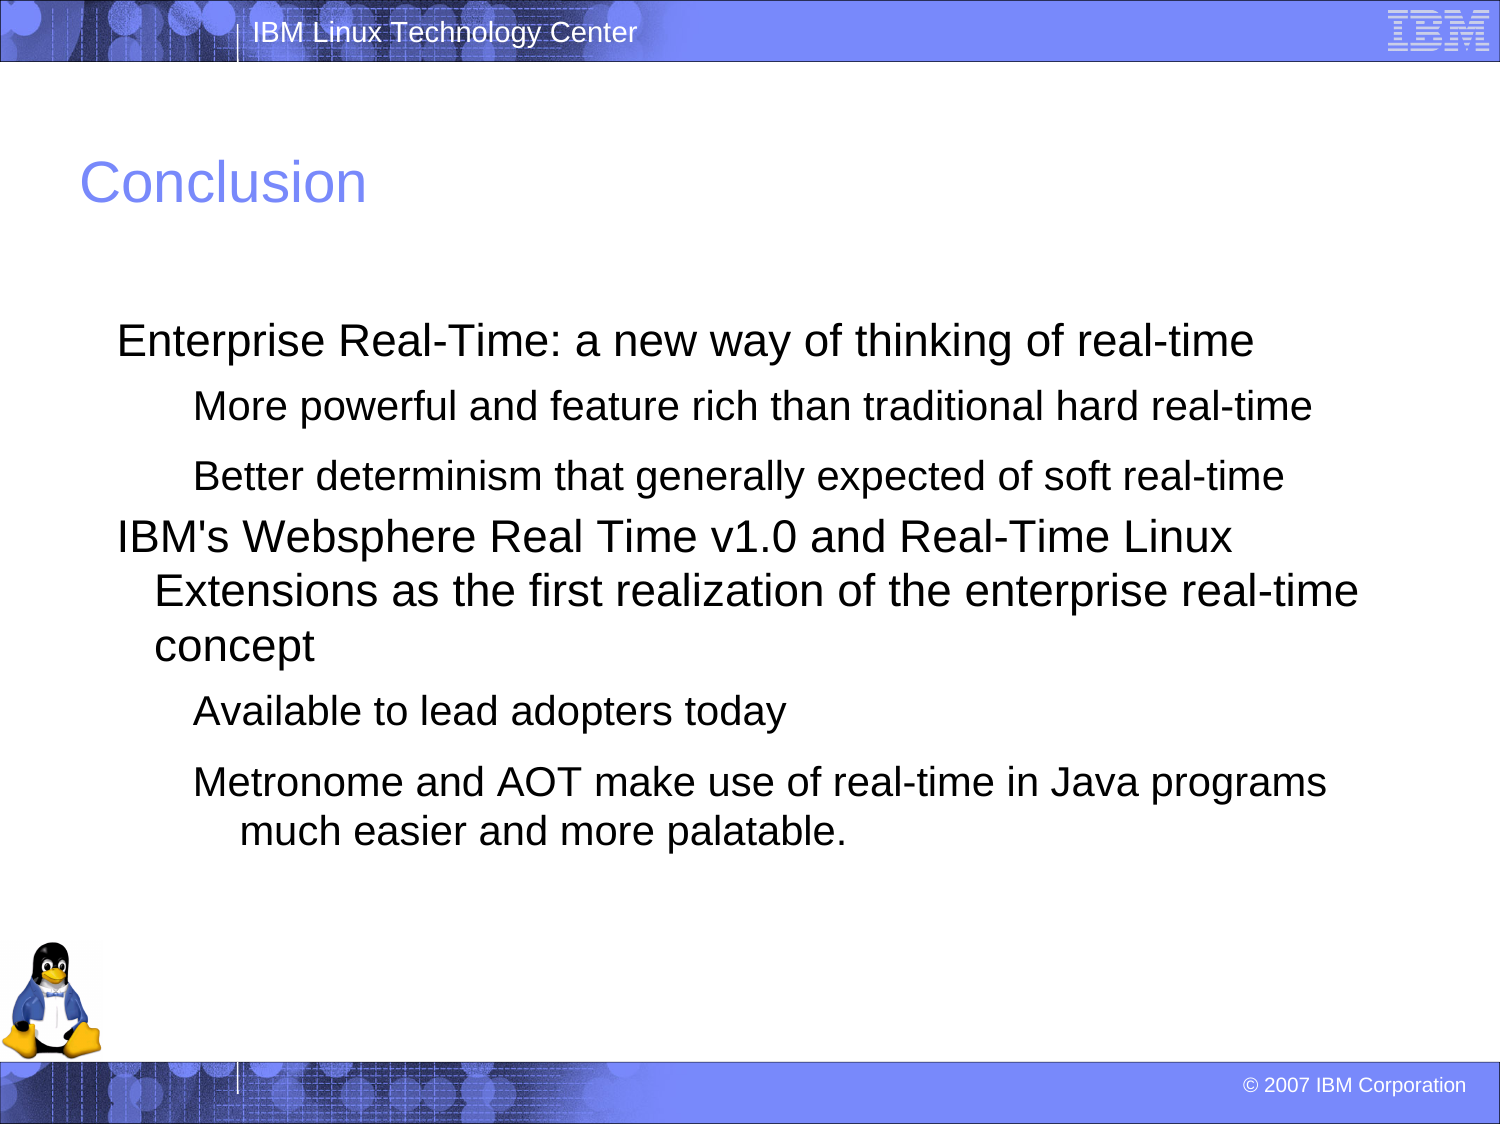

# Conclusion
Enterprise Real-Time: a new way of thinking of real-time
More powerful and feature rich than traditional hard real-time
Better determinism that generally expected of soft real-time
IBM's Websphere Real Time v1.0 and Real-Time Linux Extensions as the first realization of the enterprise real-time concept
Available to lead adopters today
Metronome and AOT make use of real-time in Java programs much easier and more palatable.